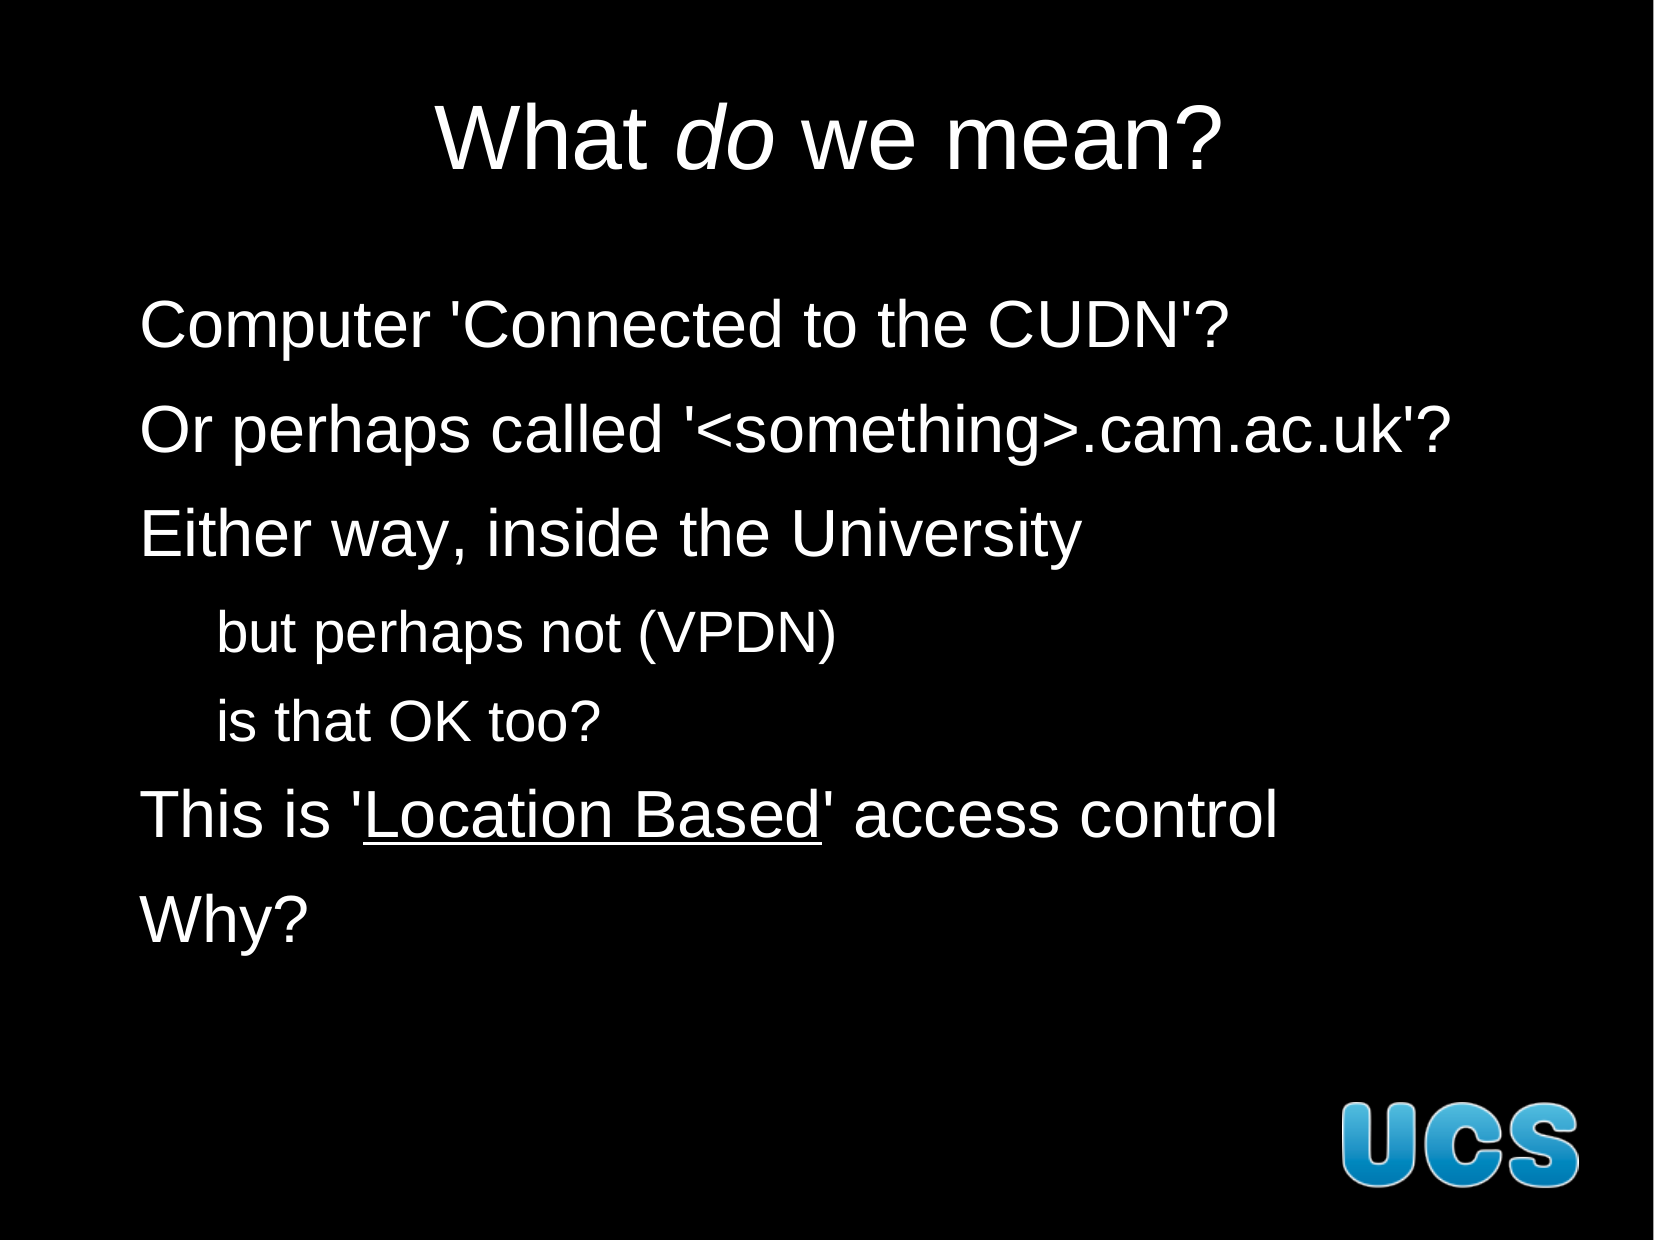

# What do we mean?
Computer 'Connected to the CUDN'?
Or perhaps called '<something>.cam.ac.uk'?
Either way, inside the University
but perhaps not (VPDN)
is that OK too?
This is 'Location Based' access control
Why?